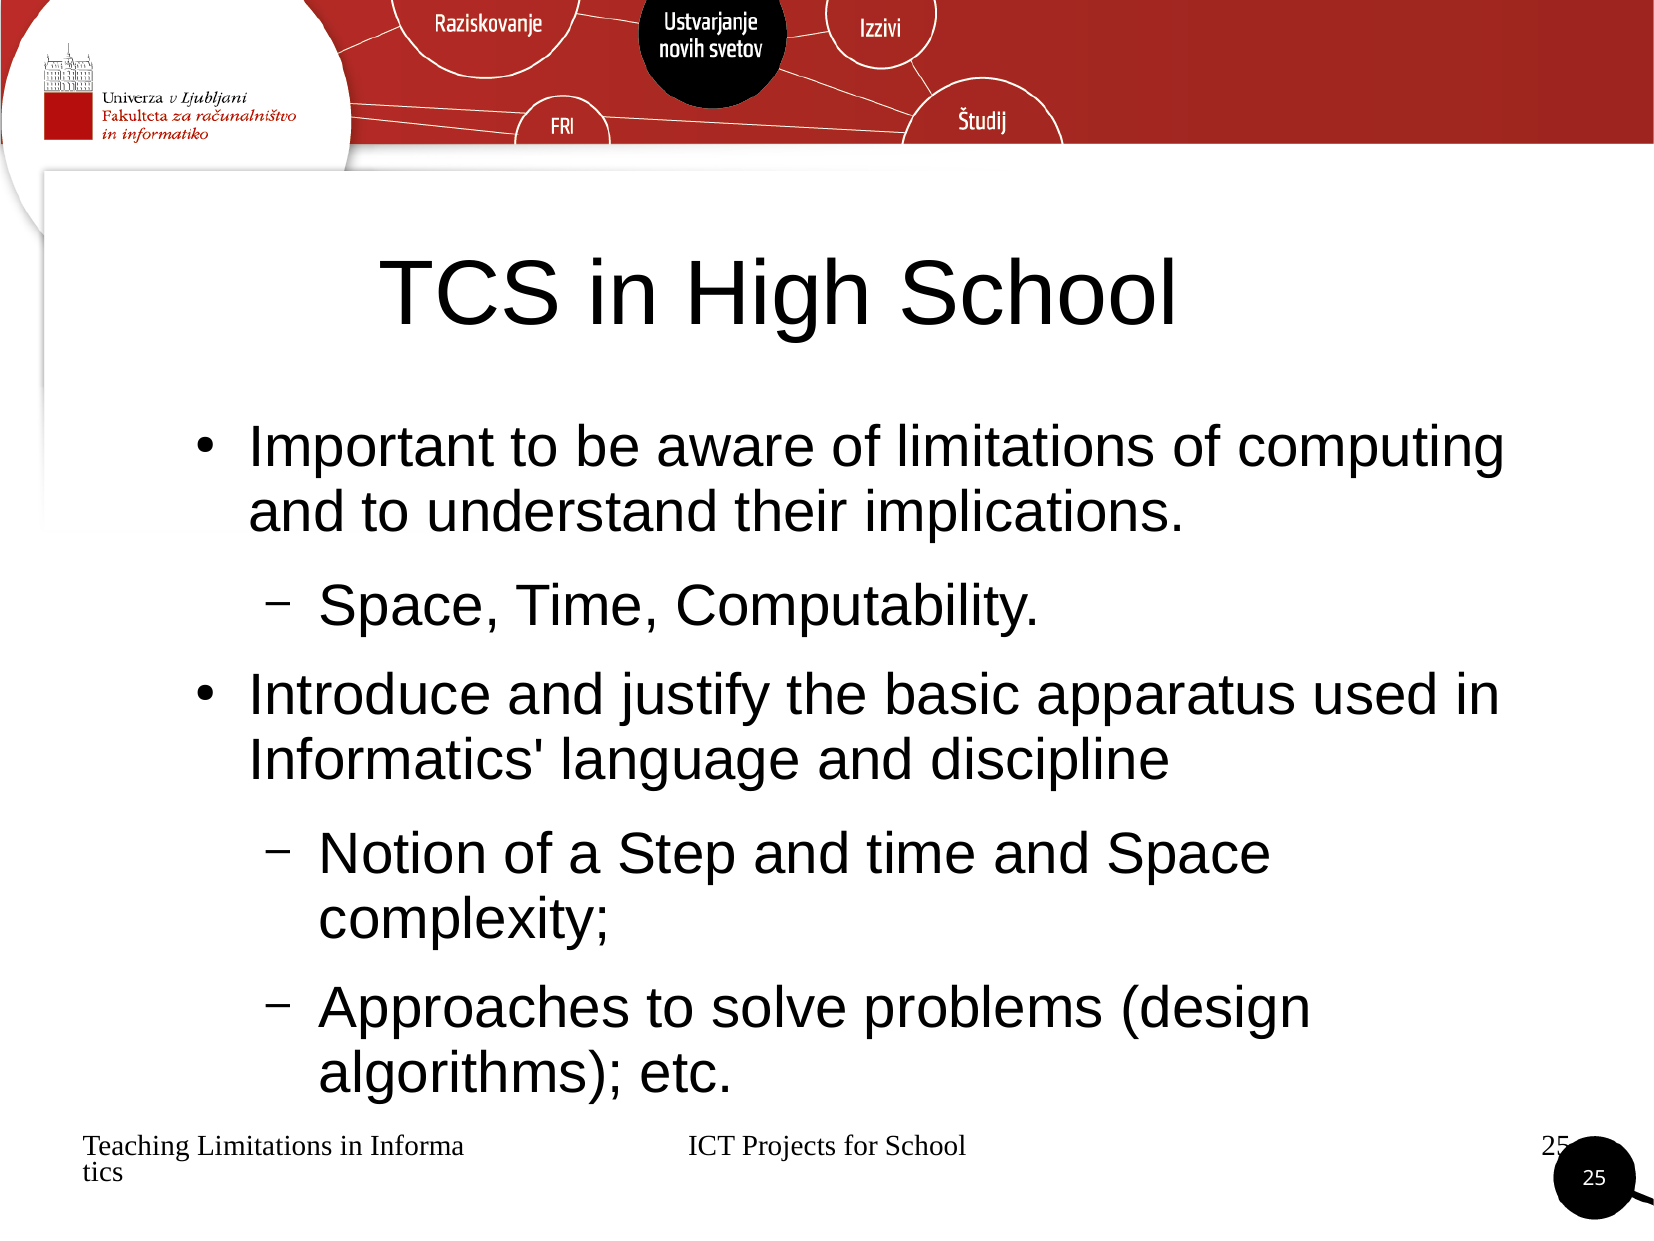

# TCS in High School
Important to be aware of limitations of computing and to understand their implications.
Space, Time, Computability.
Introduce and justify the basic apparatus used in Informatics' language and discipline
Notion of a Step and time and Space complexity;
Approaches to solve problems (design algorithms); etc.
Teaching Limitations in Informatics
ICT Projects for School
25